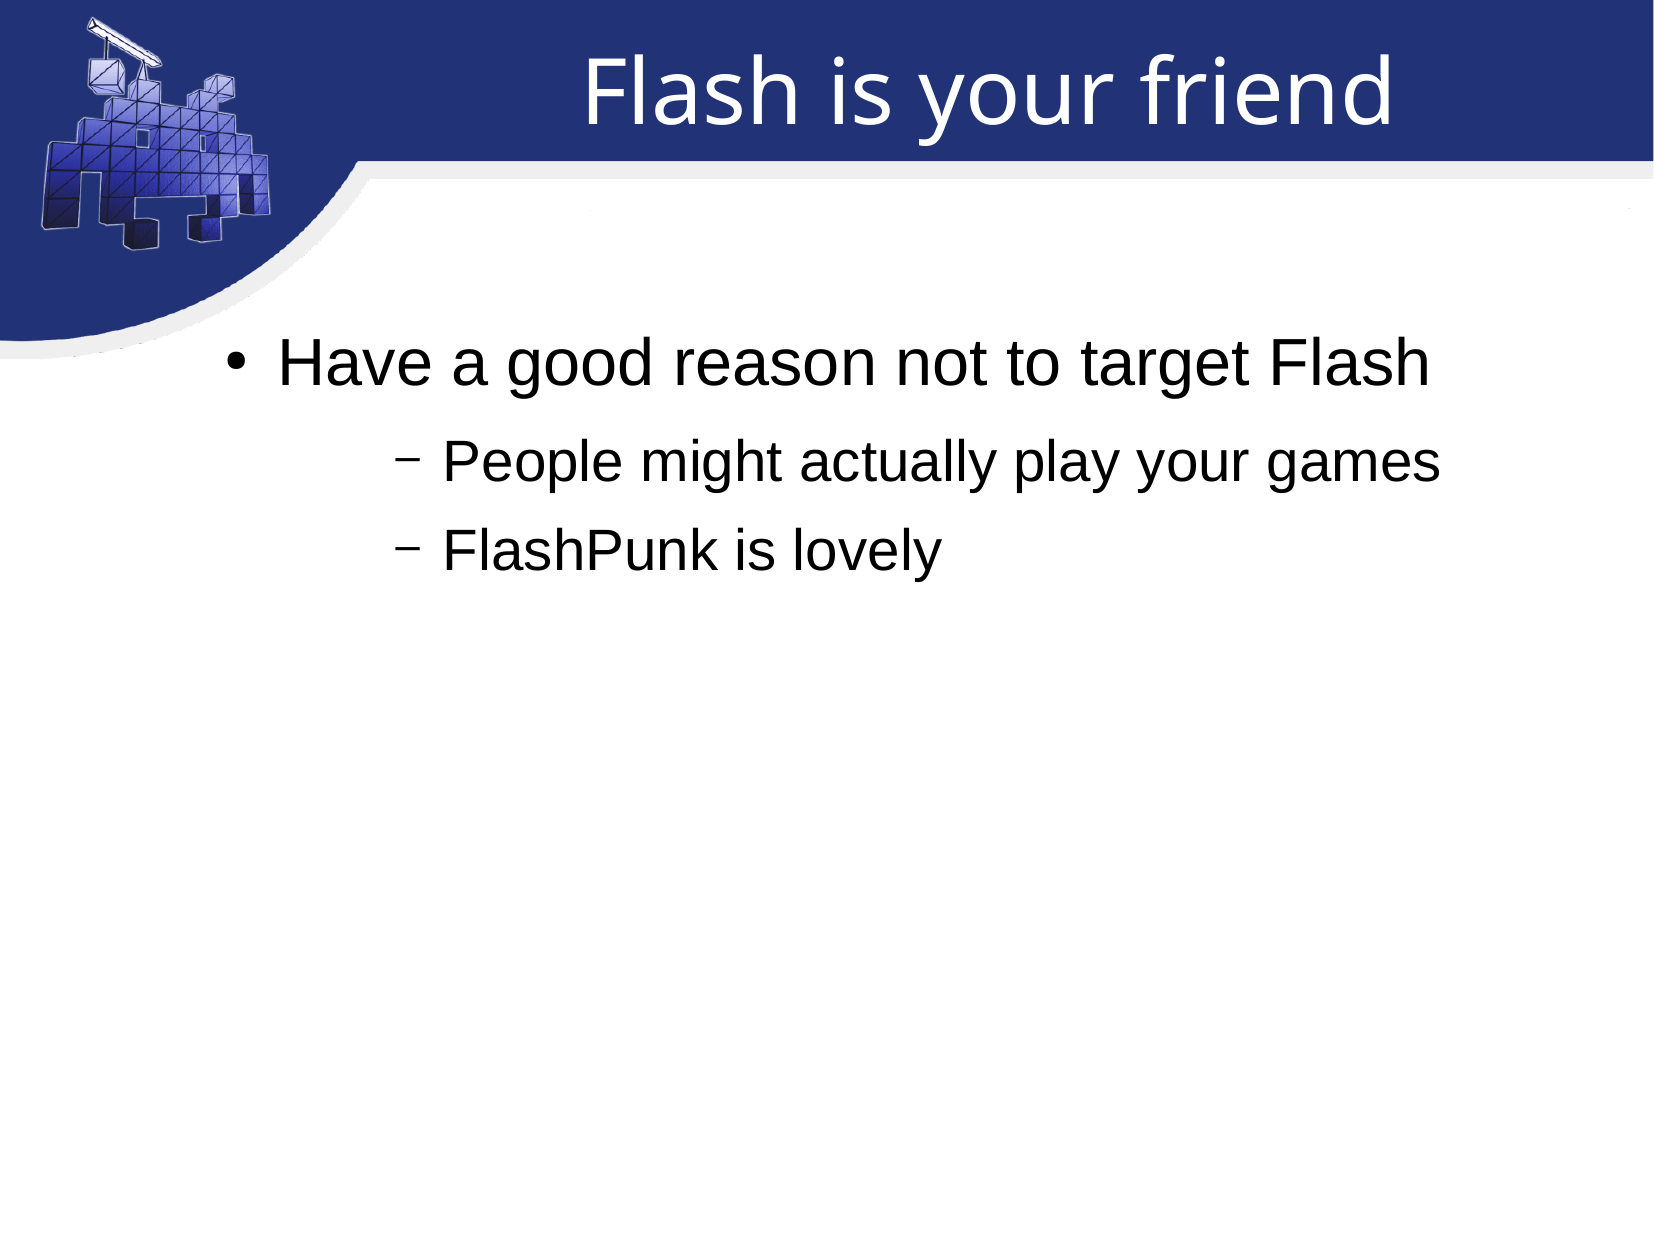

# Flash is your friend
Have a good reason not to target Flash
People might actually play your games
FlashPunk is lovely